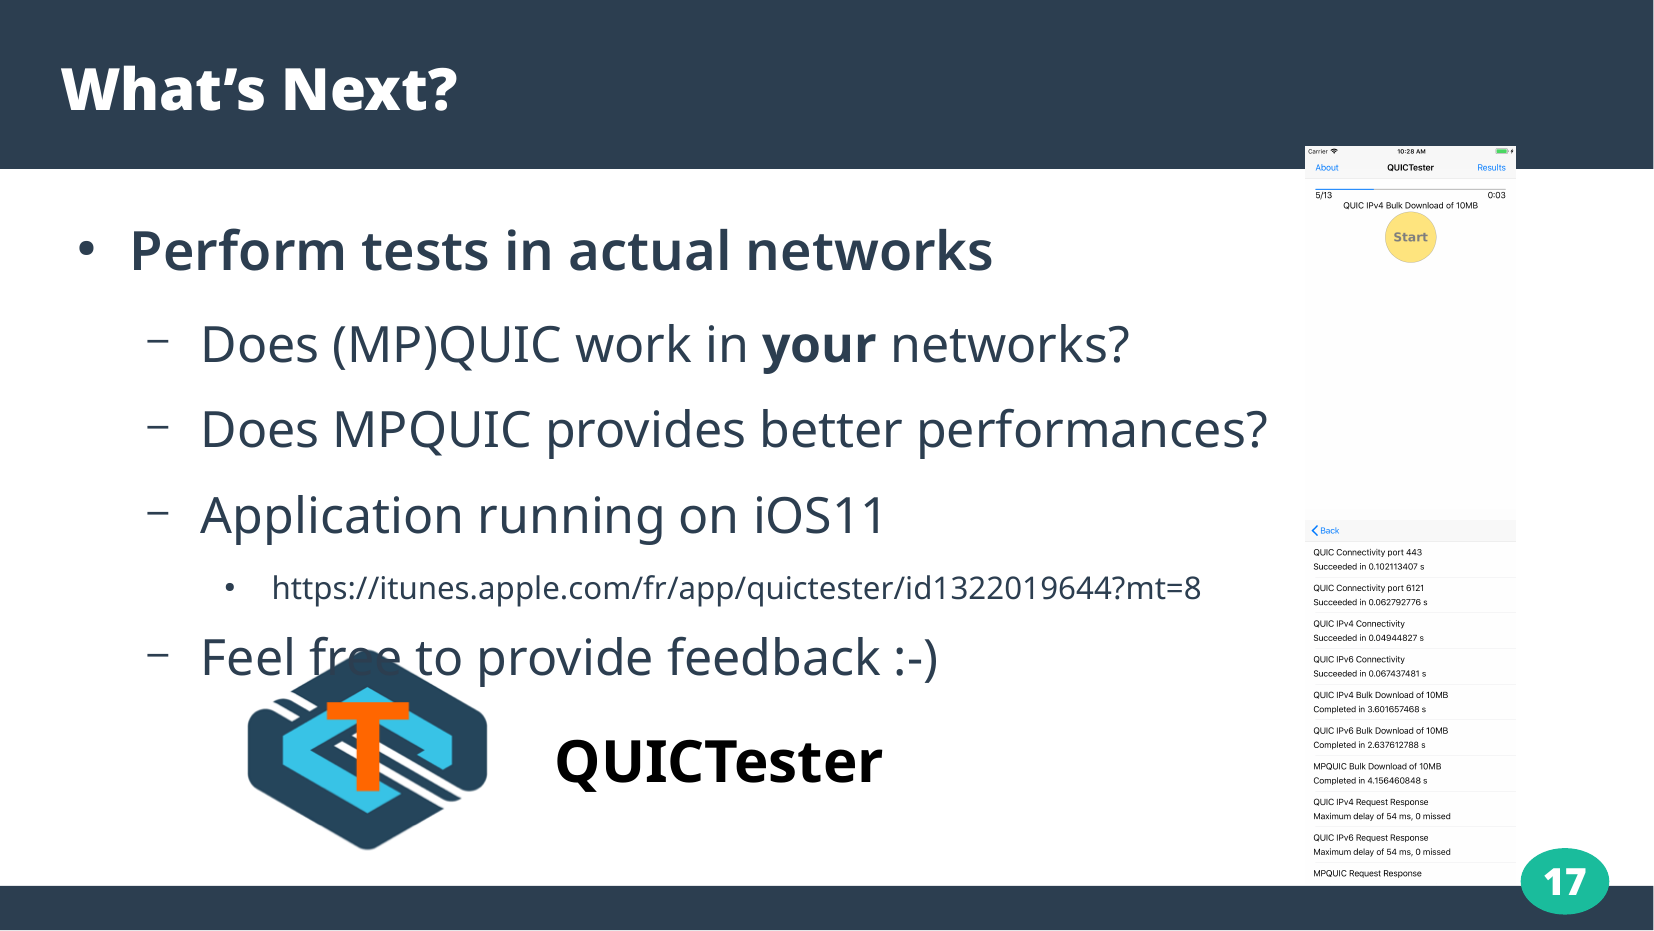

# What’s Next?
Perform tests in actual networks
Does (MP)QUIC work in your networks?
Does MPQUIC provides better performances?
Application running on iOS11
https://itunes.apple.com/fr/app/quictester/id1322019644?mt=8
Feel free to provide feedback :-)
QUICTester
17